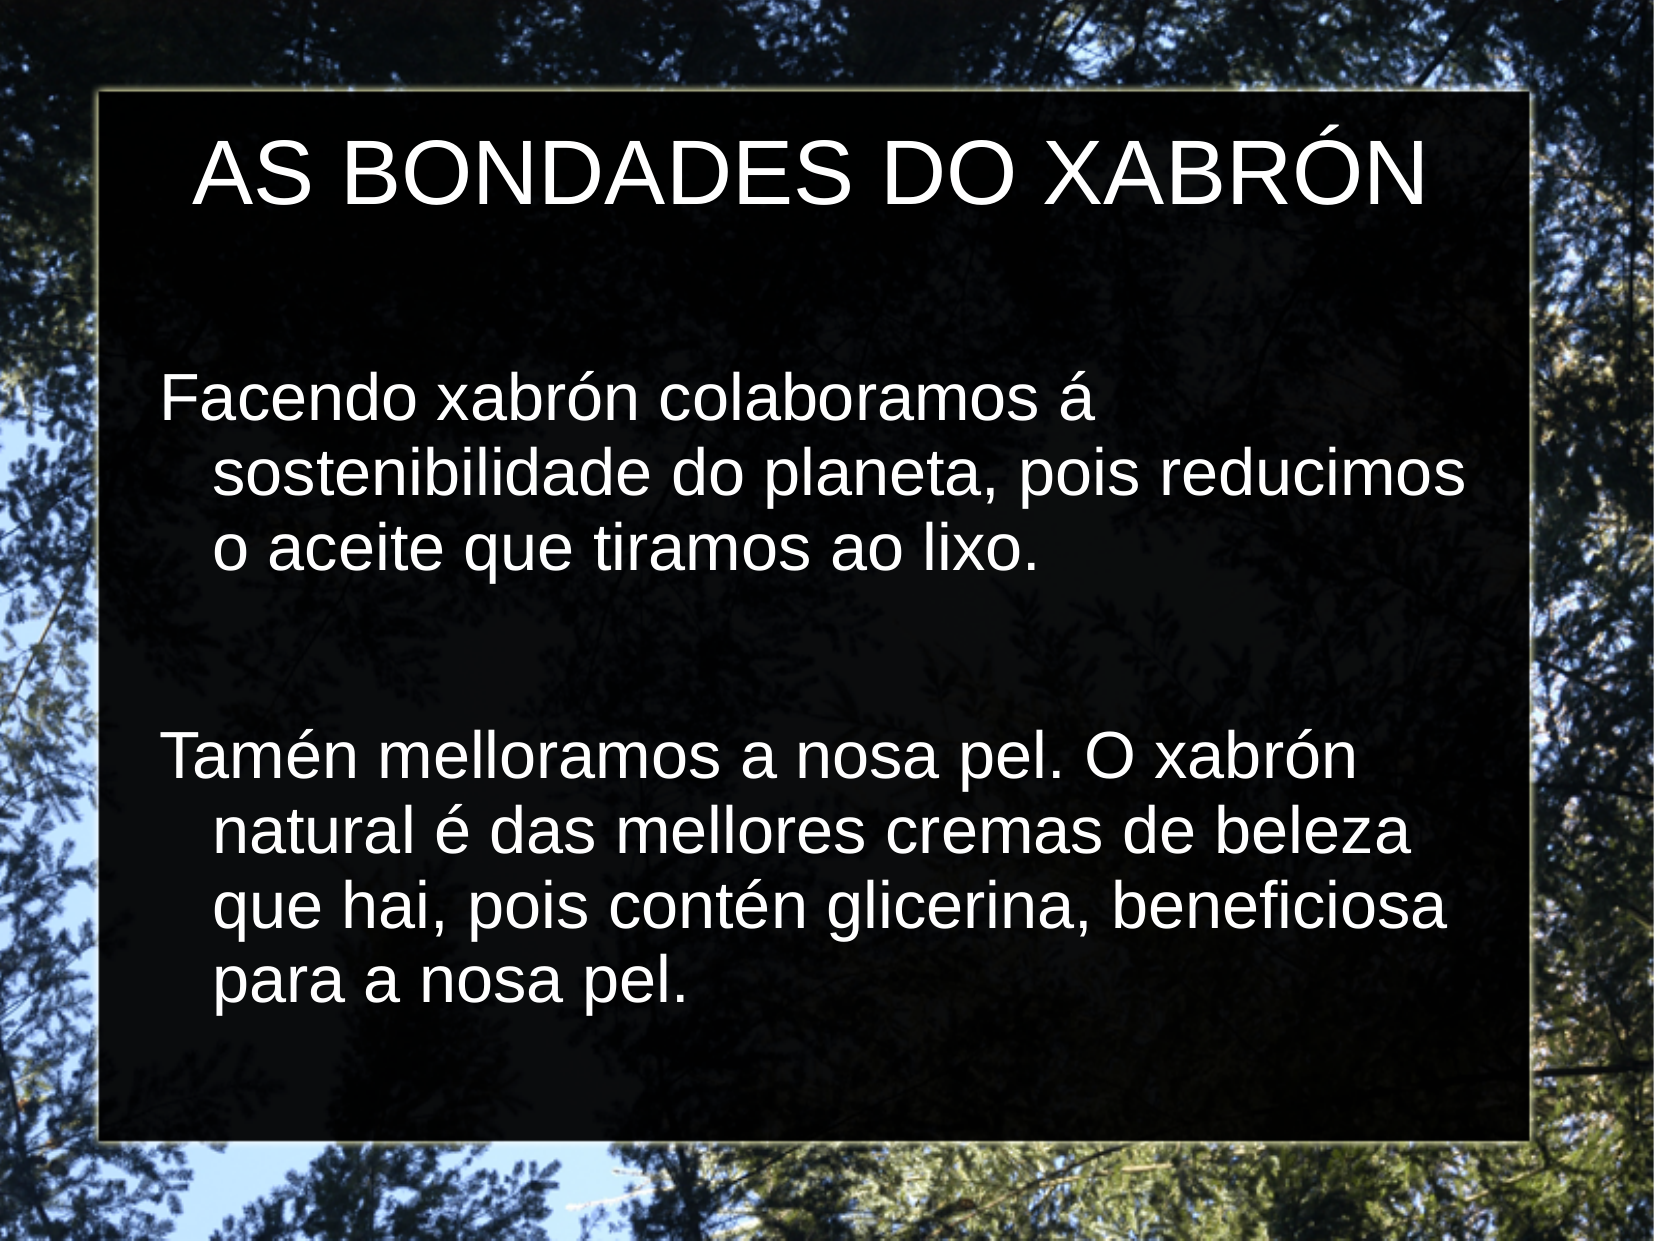

# AS BONDADES DO XABRÓN
Facendo xabrón colaboramos á sostenibilidade do planeta, pois reducimos o aceite que tiramos ao lixo.
Tamén melloramos a nosa pel. O xabrón natural é das mellores cremas de beleza que hai, pois contén glicerina, beneficiosa para a nosa pel.